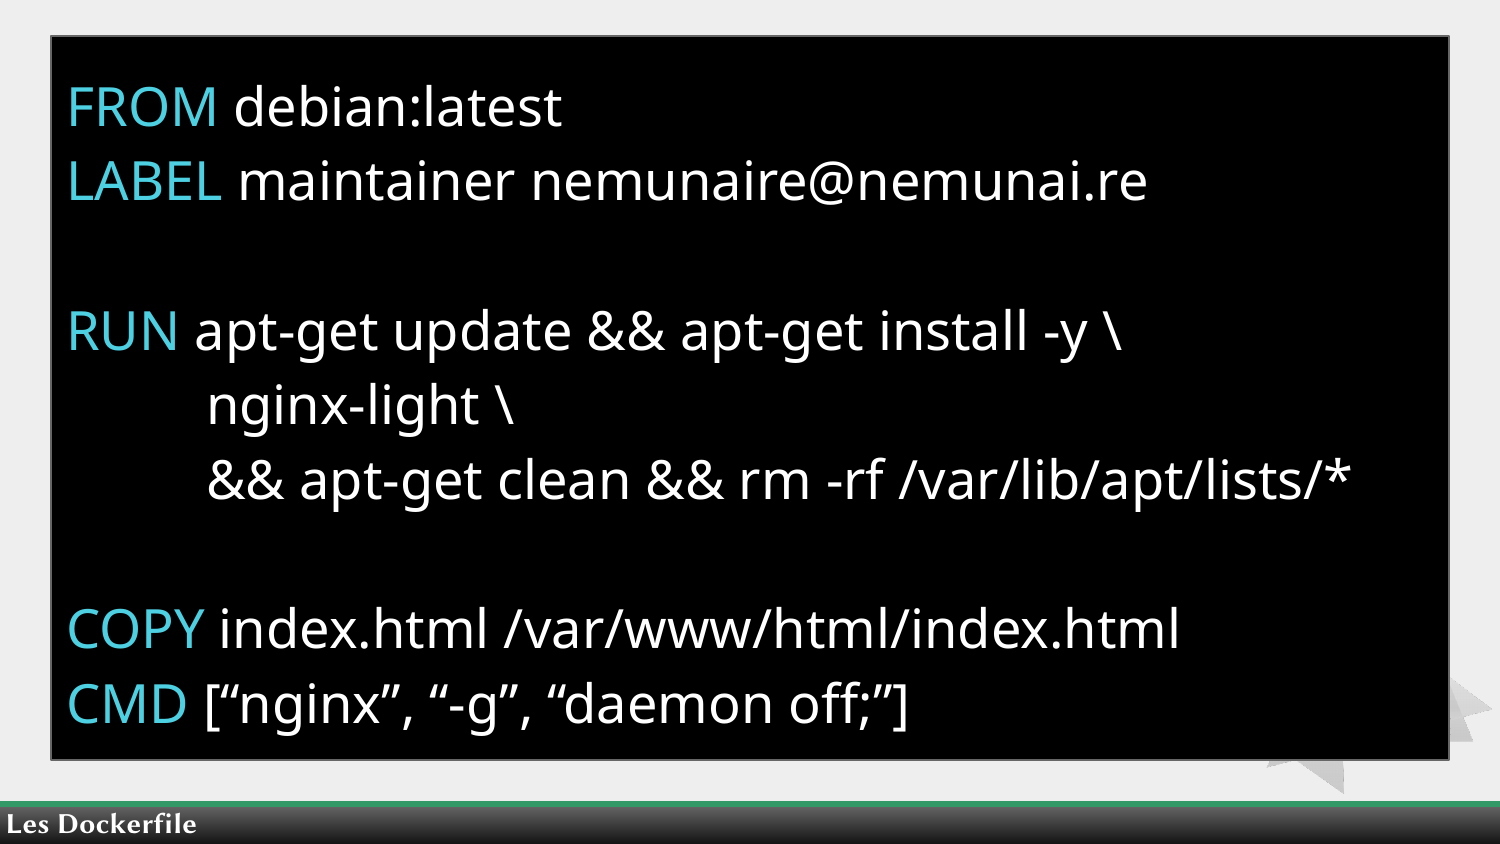

FROM debian:latest
LABEL maintainer nemunaire@nemunai.re
RUN apt-get update && apt-get install -y \
 nginx-light \
 && apt-get clean && rm -rf /var/lib/apt/lists/*
COPY index.html /var/www/html/index.html
CMD [“nginx”, “-g”, “daemon off;”]
# Les Dockerfile